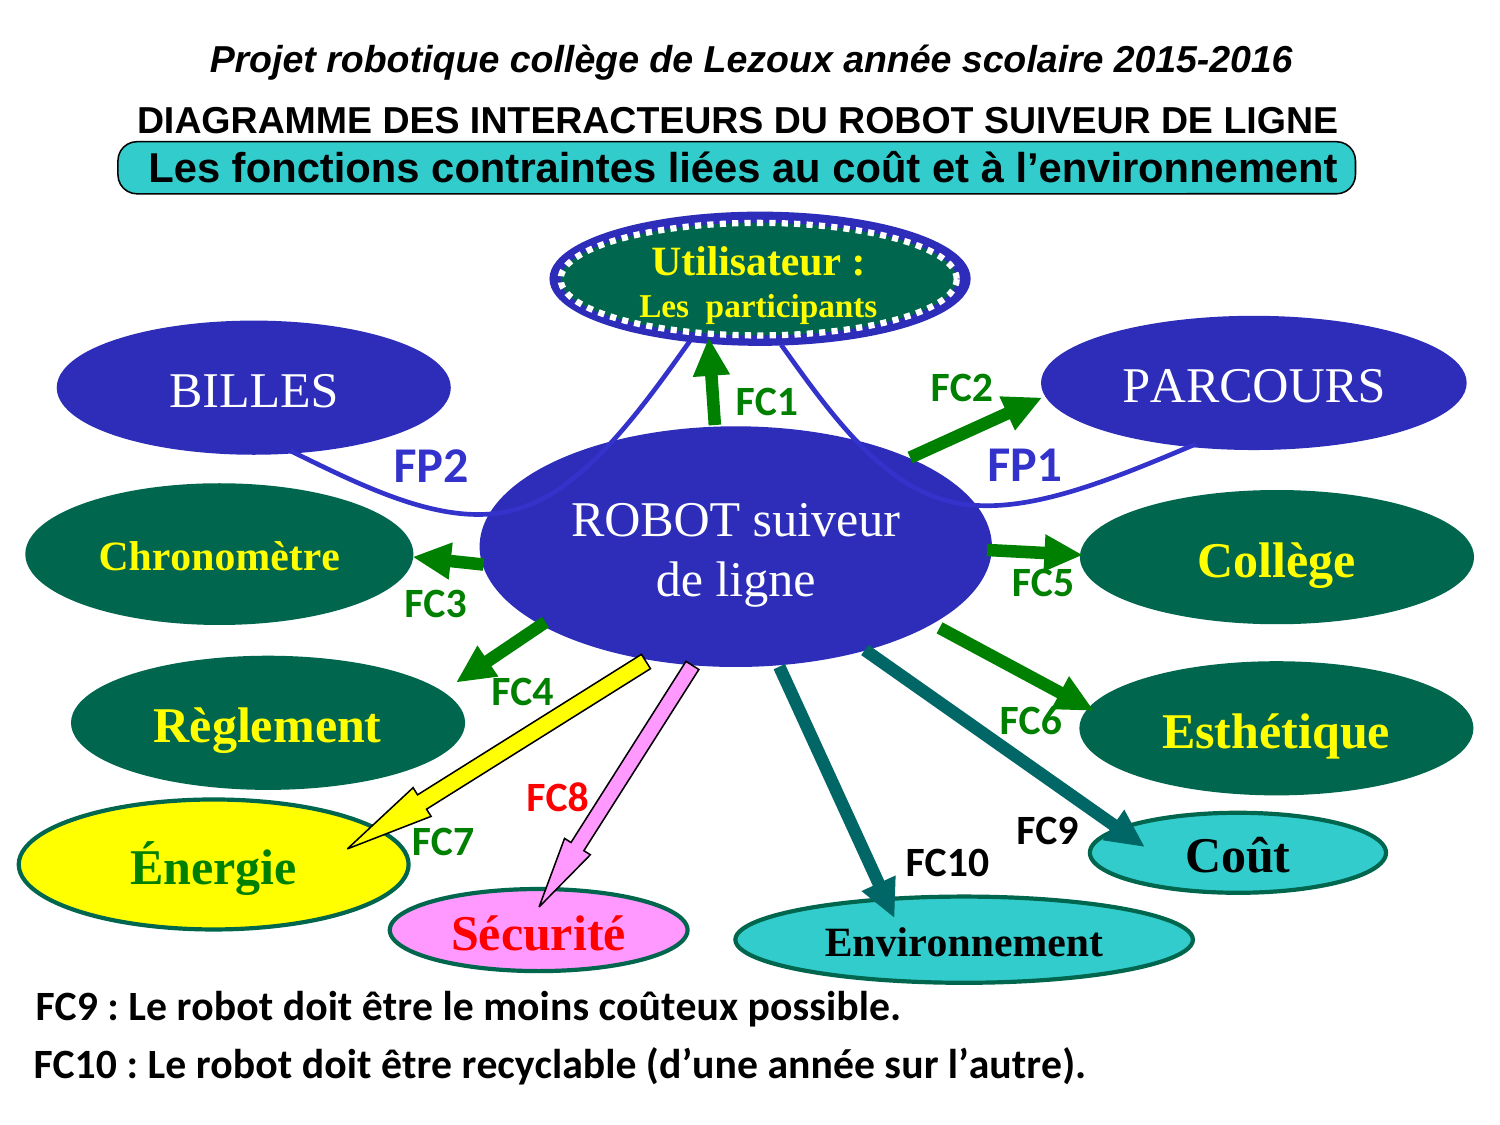

Projet robotique collège de Lezoux année scolaire 2015-2016
DIAGRAMME DES INTERACTEURS DU ROBOT SUIVEUR DE LIGNE
 Les fonctions contraintes liées au coût et à l’environnement
Le défi
Utilisateur : Les participants
PARCOURS
BILLES
FC2
FC1
ROBOT suiveur de ligne
FP1
FP2
Chronomètre
Collège
FC5
FC3
Règlement
Esthétique
FC4
FC6
FC8
Énergie
FC9
Coût
FC7
FC10
Sécurité
Environnement
FC9 : Le robot doit être le moins coûteux possible.
FC10 : Le robot doit être recyclable (d’une année sur l’autre).